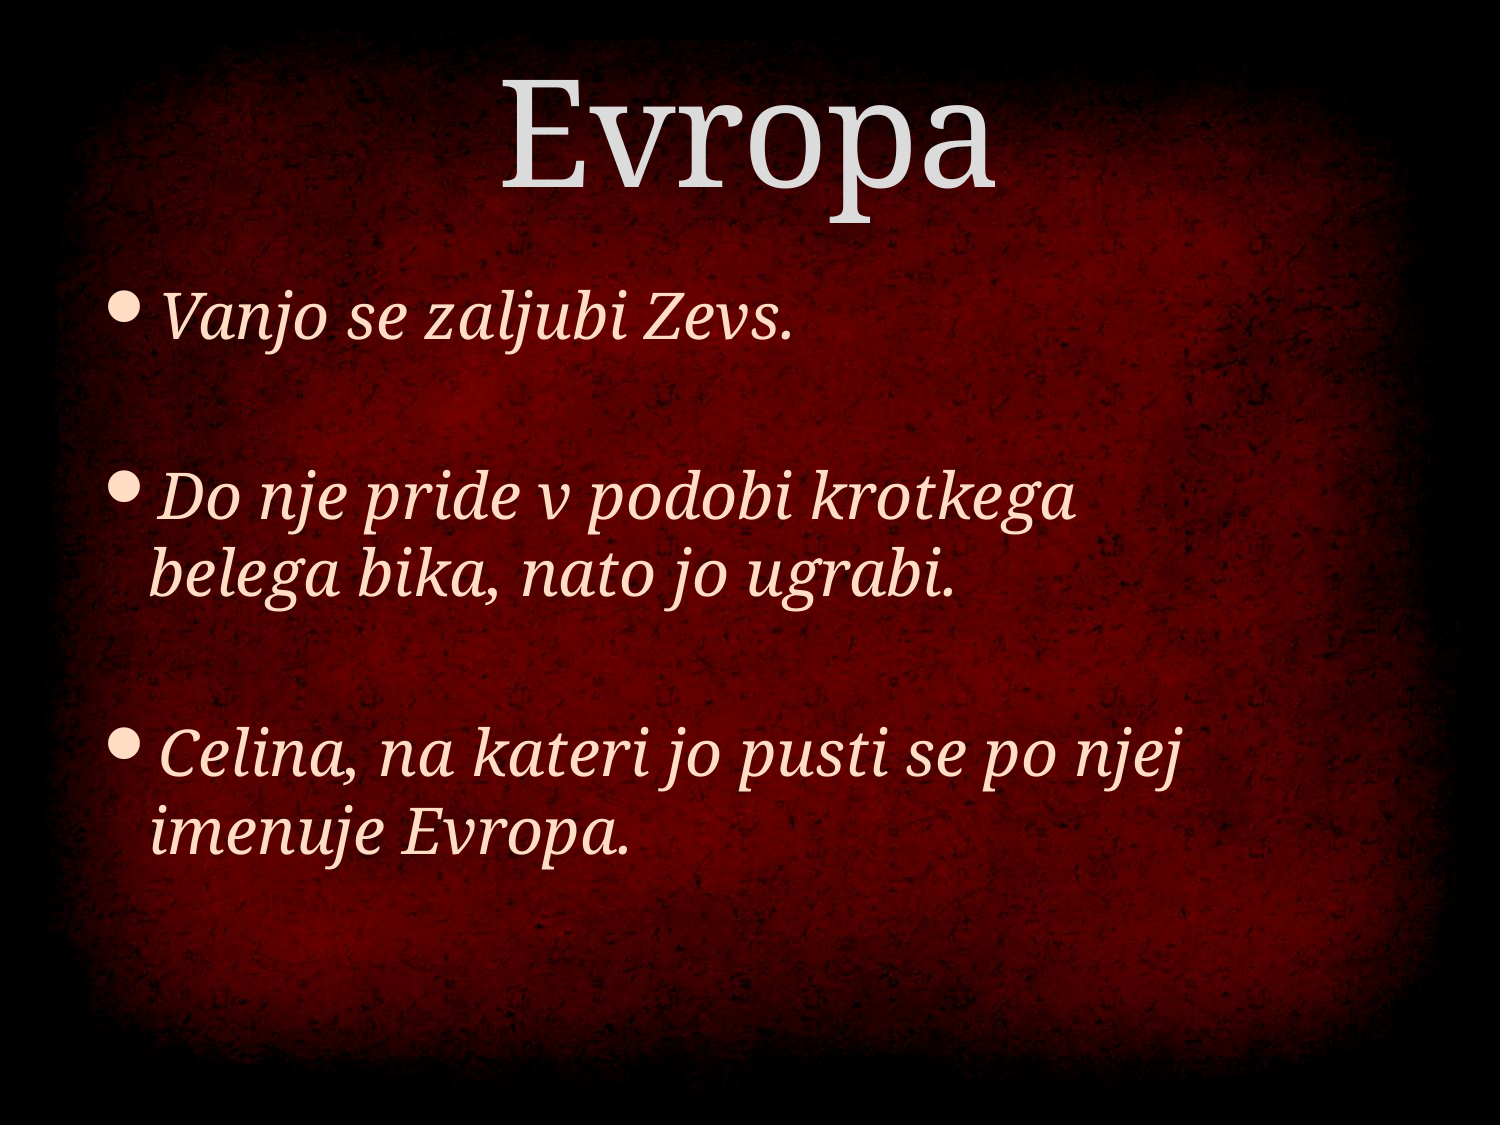

Evropa
# Vanjo se zaljubi Zevs.
Do nje pride v podobi krotkega belega bika, nato jo ugrabi.
Celina, na kateri jo pusti se po njej imenuje Evropa.